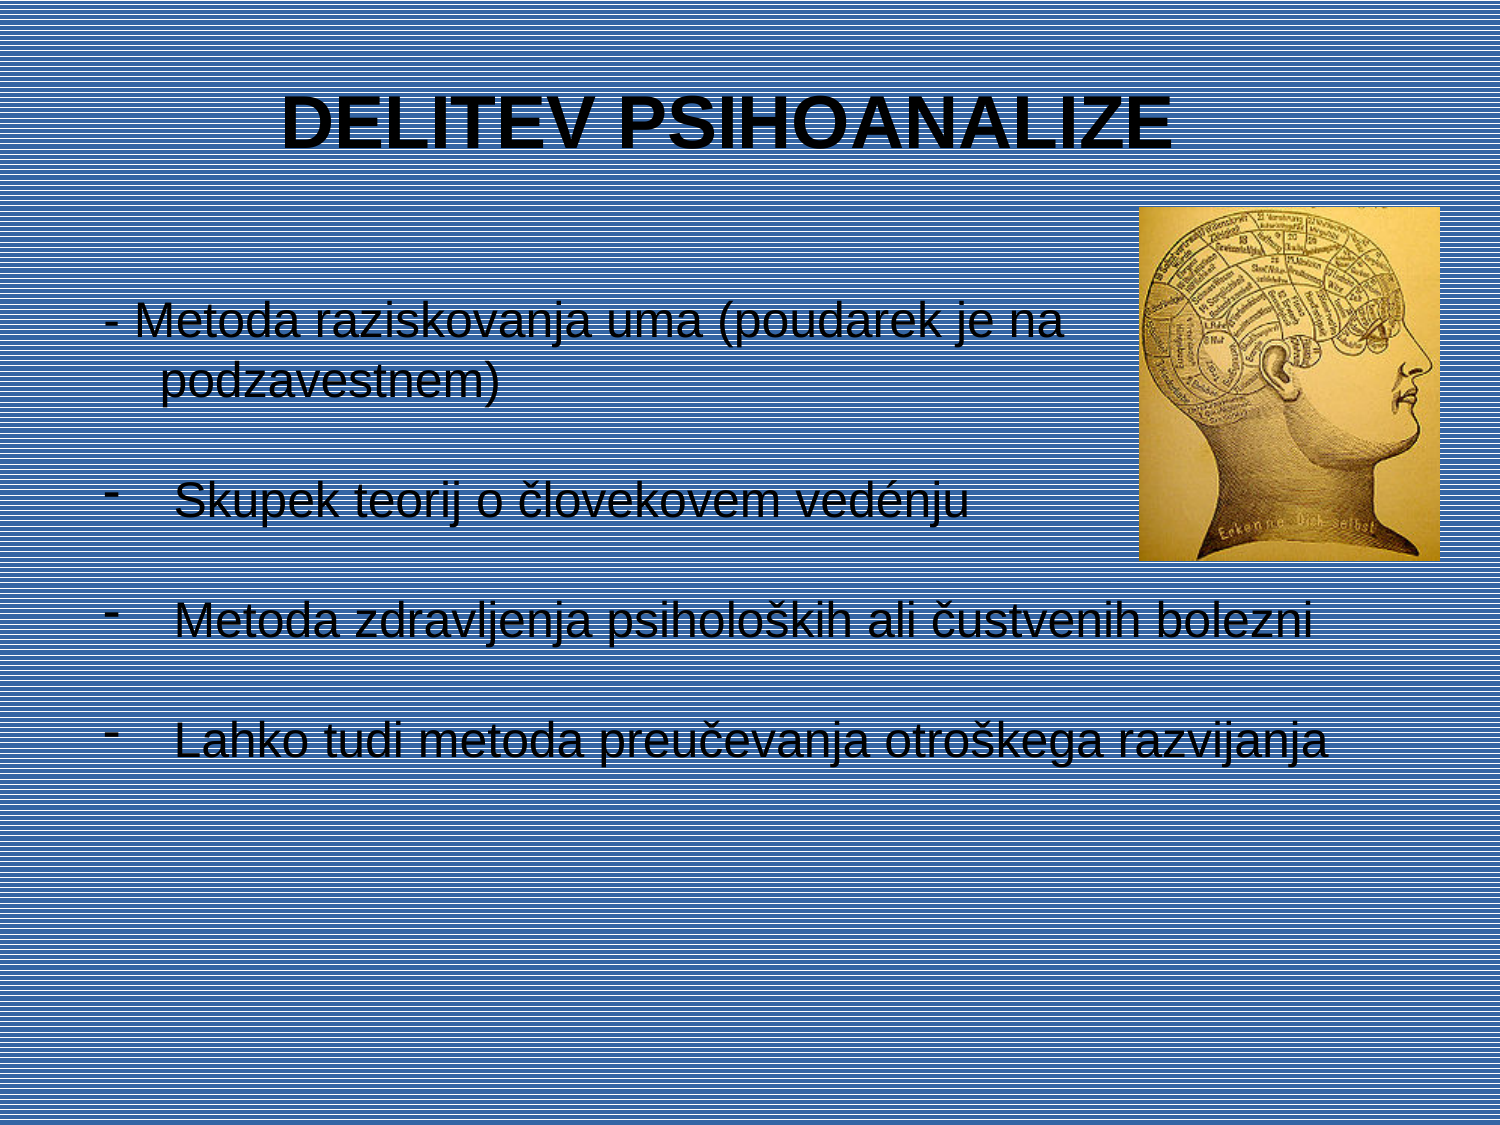

DELITEV PSIHOANALIZE
- Metoda raziskovanja uma (poudarek je na podzavestnem)
 Skupek teorij o človekovem vedénju
 Metoda zdravljenja psiholoških ali čustvenih bolezni
 Lahko tudi metoda preučevanja otroškega razvijanja